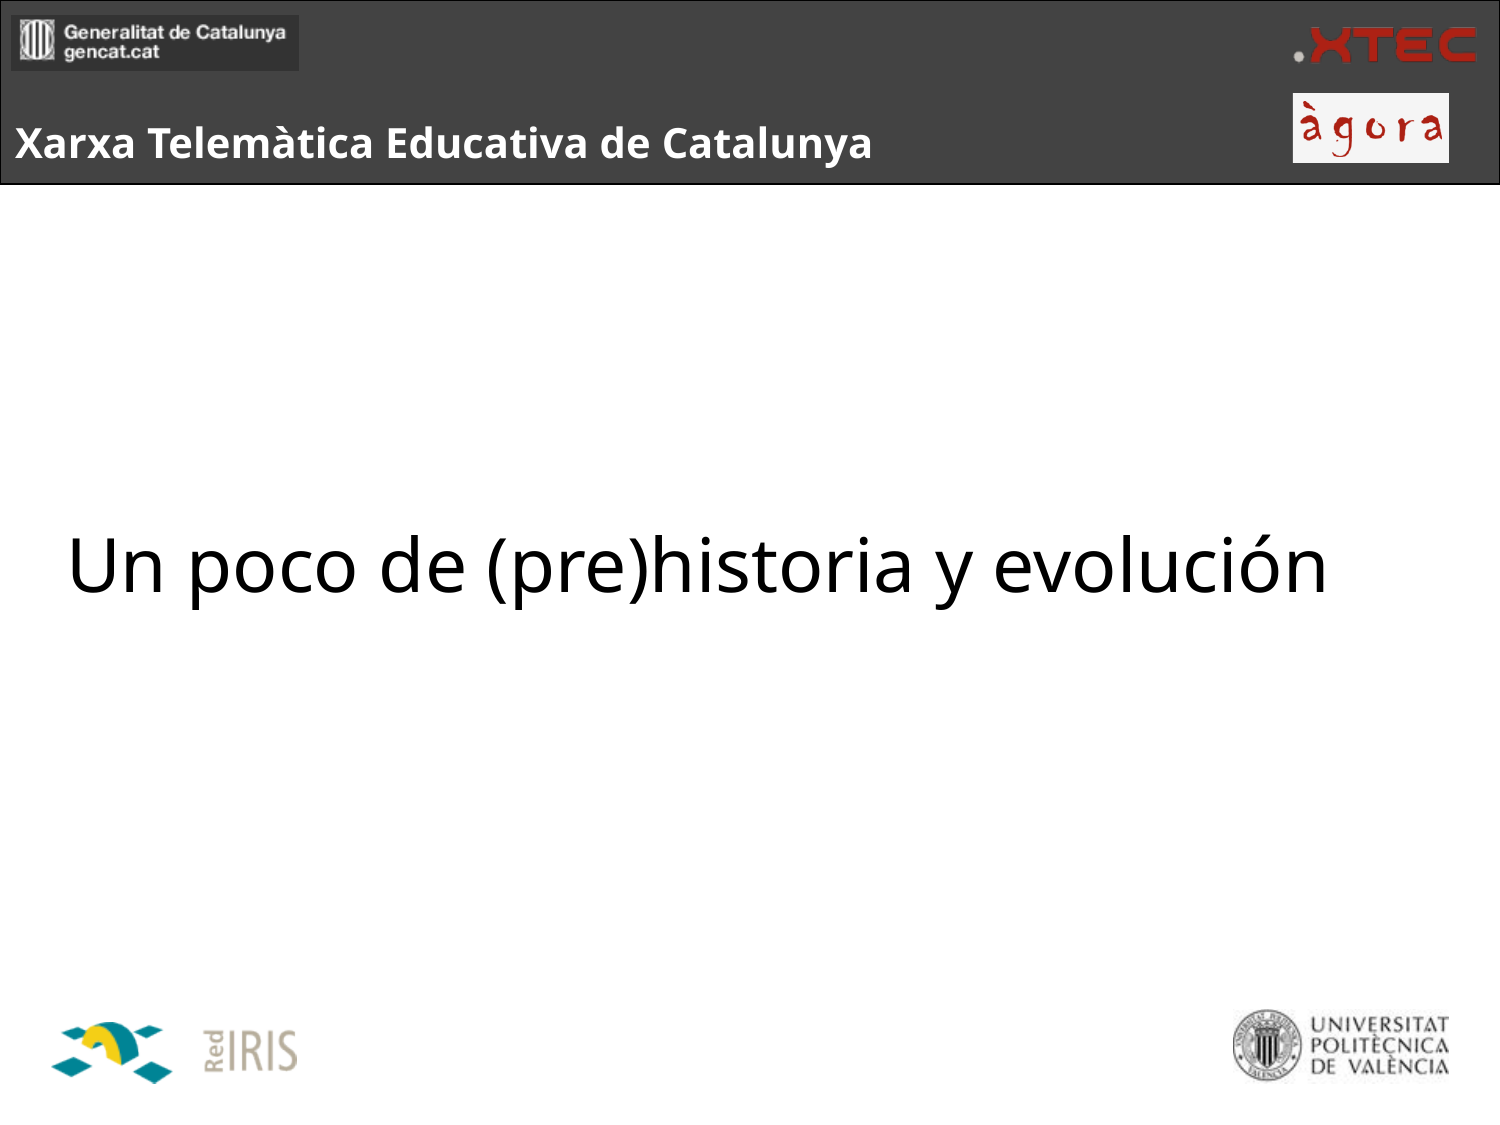

# Un poco de (pre)historia y evolución